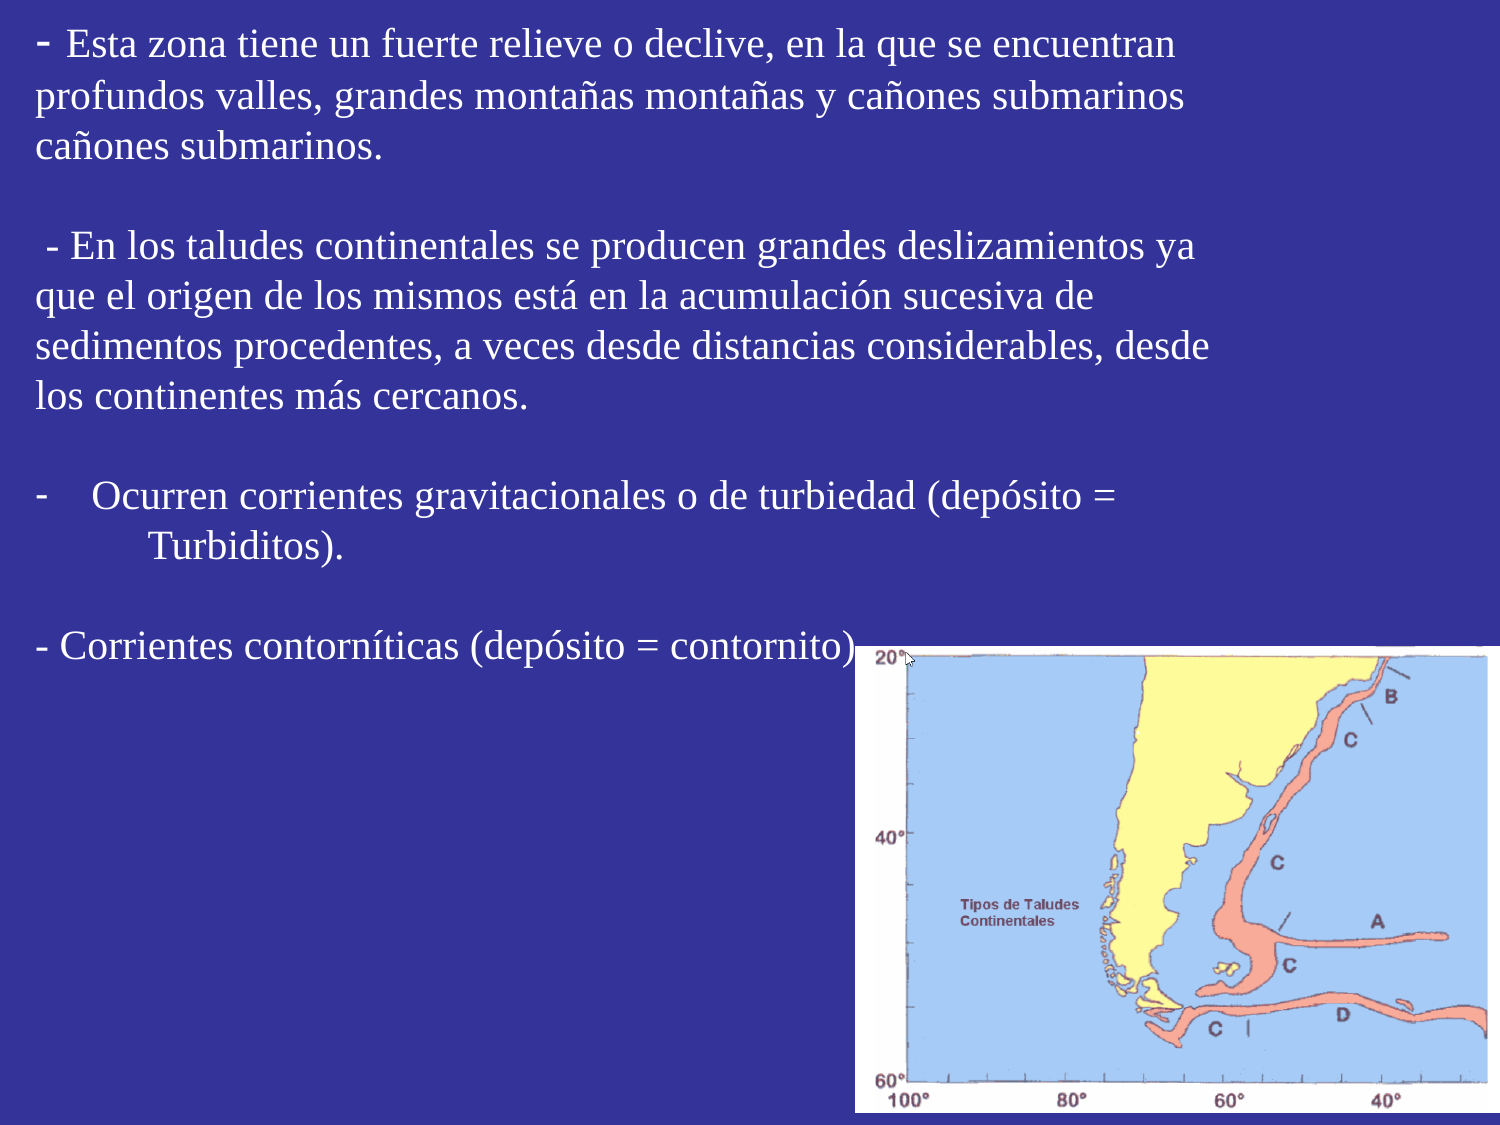

- Esta zona tiene un fuerte relieve o declive, en la que se encuentran profundos valles, grandes montañas montañas y cañones submarinos cañones submarinos.
 - En los taludes continentales se producen grandes deslizamientos ya que el origen de los mismos está en la acumulación sucesiva de sedimentos procedentes, a veces desde distancias considerables, desde los continentes más cercanos.
Ocurren corrientes gravitacionales o de turbiedad (depósito = Turbiditos).
- Corrientes contorníticas (depósito = contornito).